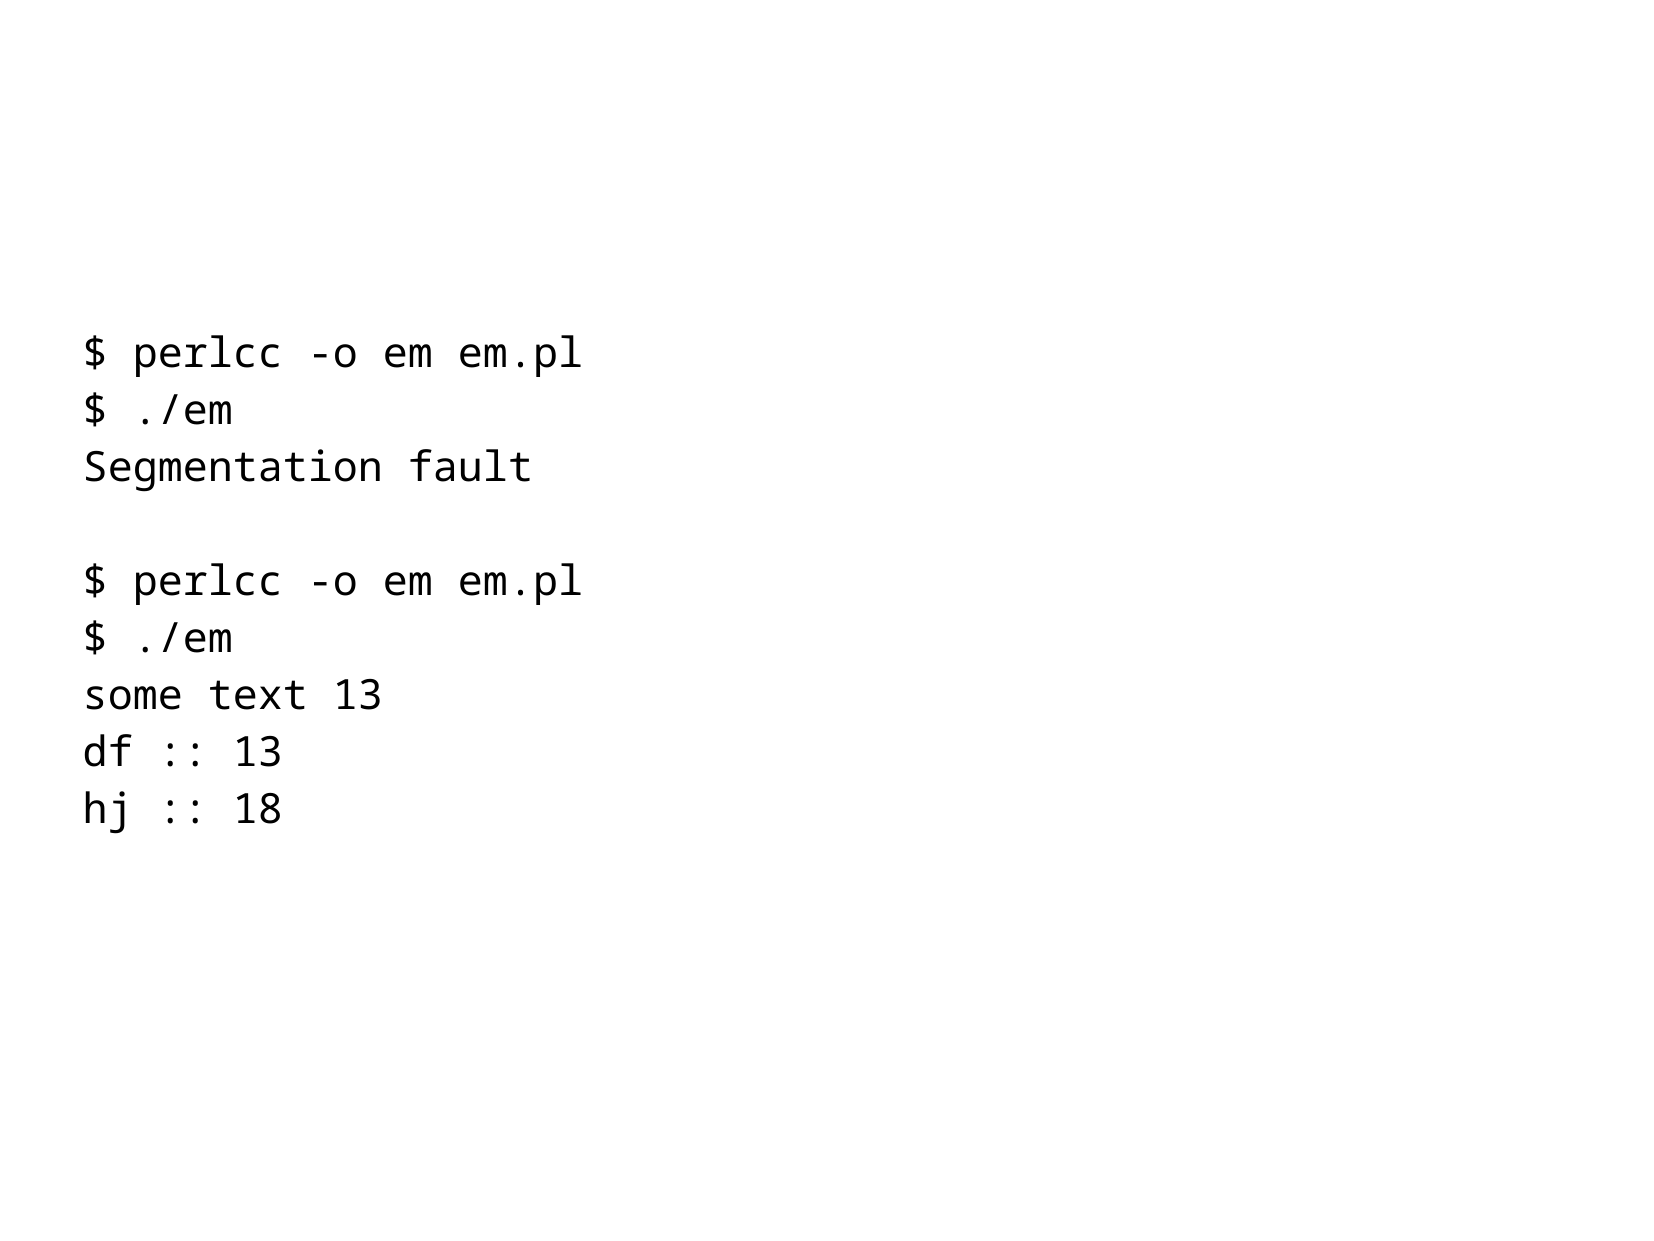

# $ perlcc -o em em.pl
$ ./em
Segmentation fault
$ perlcc -o em em.pl
$ ./em
some text 13
df :: 13
hj :: 18